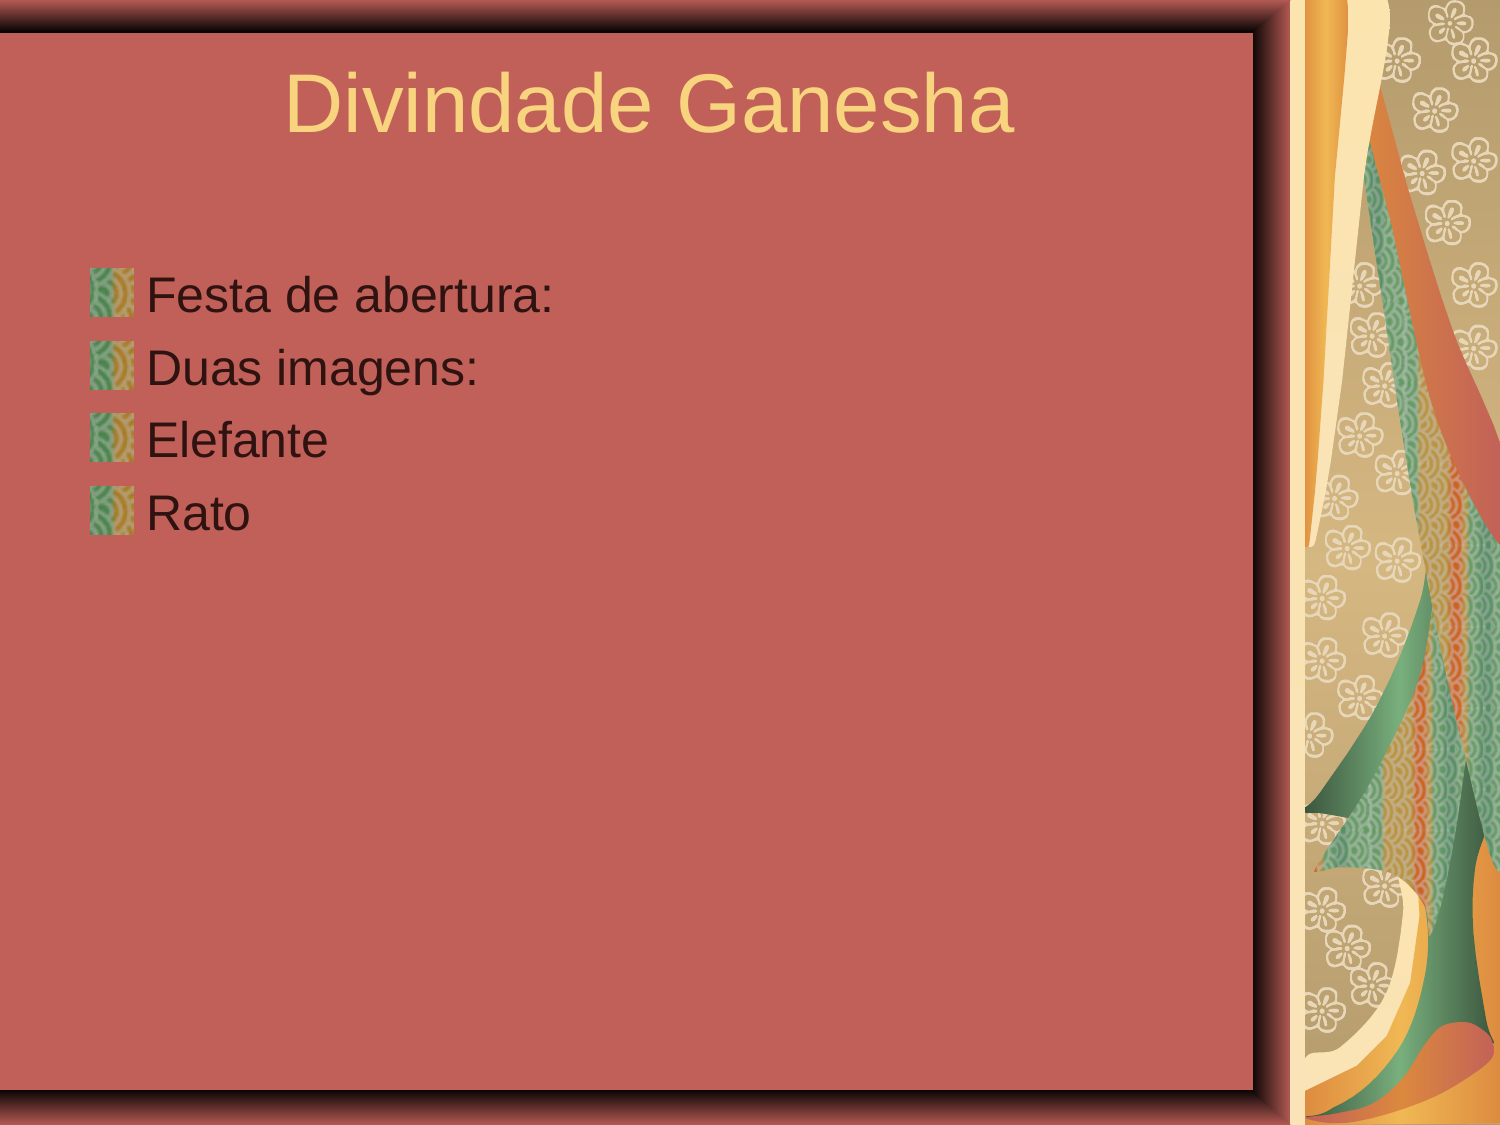

# Divindade Ganesha
Festa de abertura:
Duas imagens:
Elefante
Rato